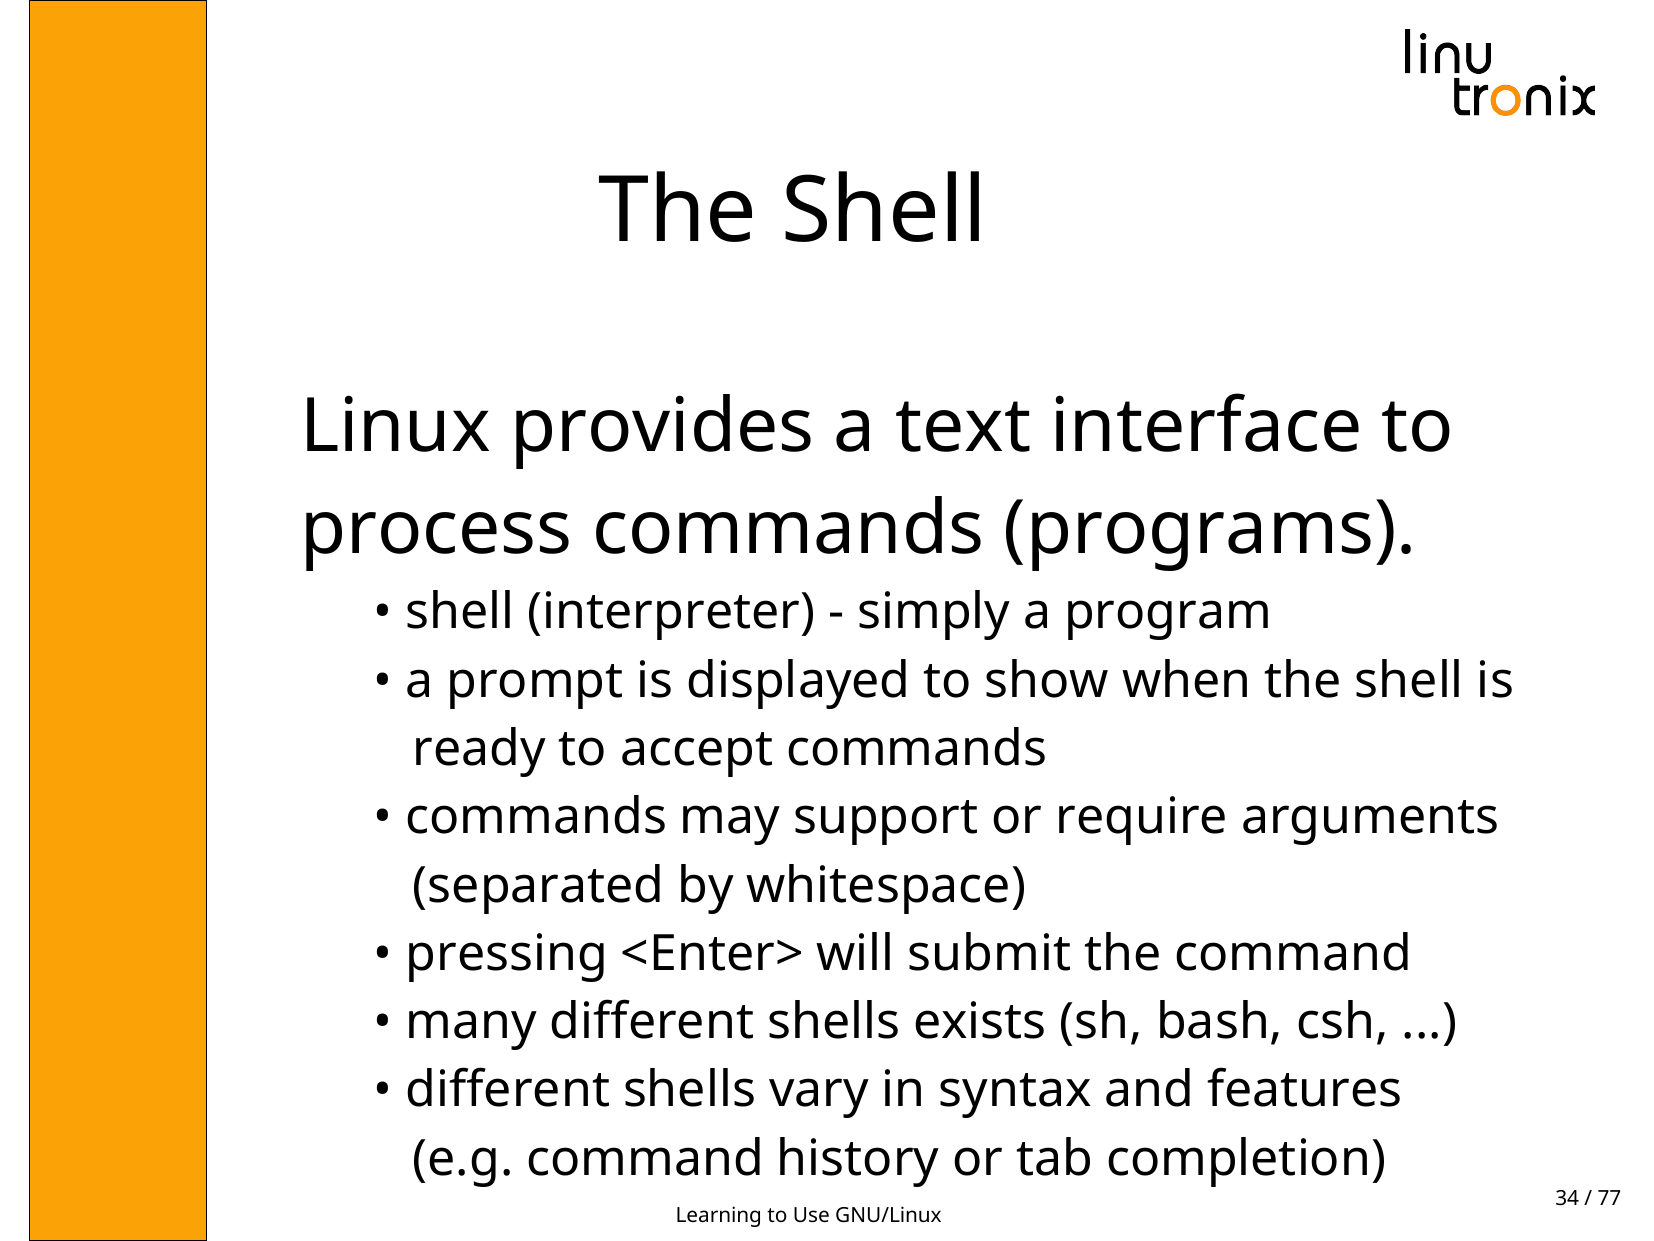

The Shell
Linux provides a text interface to
process commands (programs).
	• shell (interpreter) - simply a program
	• a prompt is displayed to show when the shell is
	 ready to accept commands
	• commands may support or require arguments
	 (separated by whitespace)
	• pressing <Enter> will submit the command
	• many different shells exists (sh, bash, csh, ...)
	• different shells vary in syntax and features
	 (e.g. command history or tab completion)
34
Firmenvorstellung Linutronix V3.3